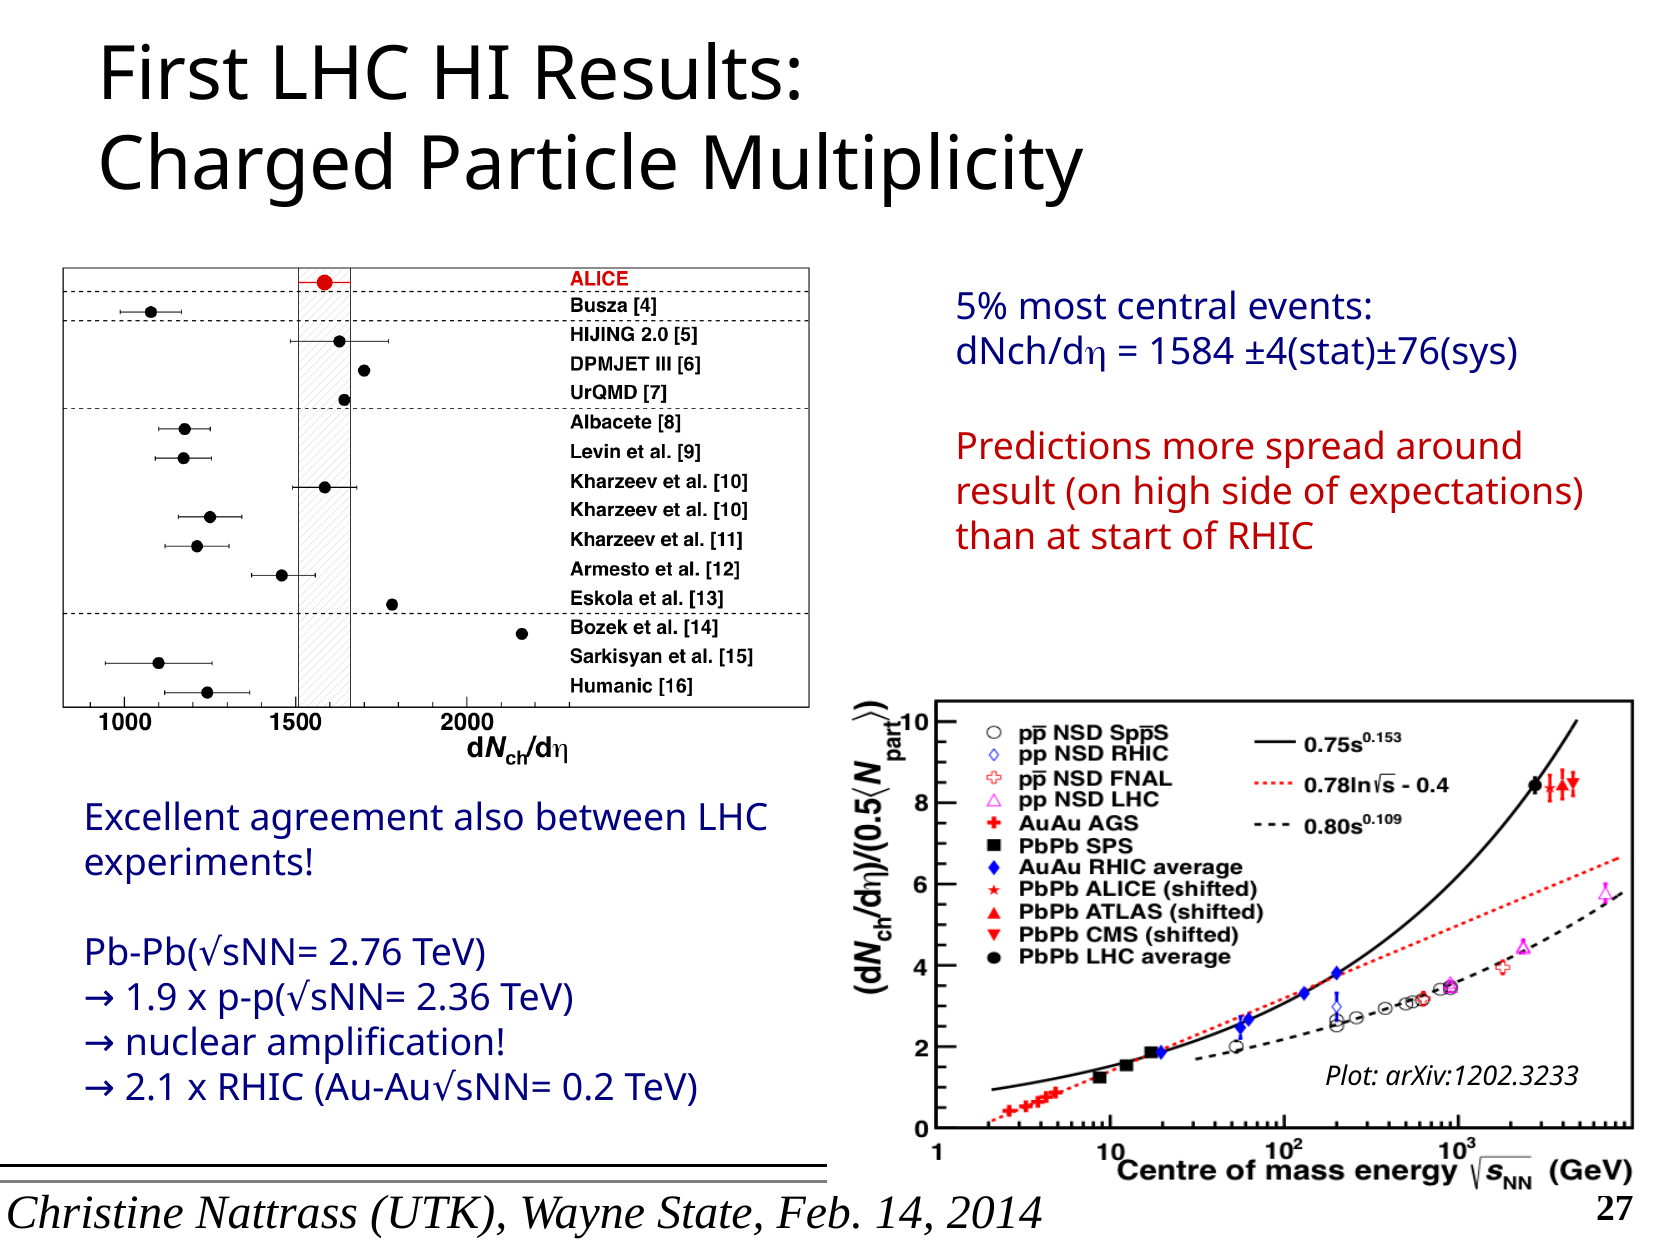

# First LHC HI Results: Charged Particle Multiplicity
5% most central events:
dNch/dh = 1584 ±4(stat)±76(sys)
Predictions more spread around result (on high side of expectations) than at start of RHIC
Excellent agreement also between LHC experiments!
Pb-Pb(√sNN= 2.76 TeV)
→ 1.9 x p-p(√sNN= 2.36 TeV)
→ nuclear amplification!
→ 2.1 x RHIC (Au-Au√sNN= 0.2 TeV)
Plot: arXiv:1202.3233